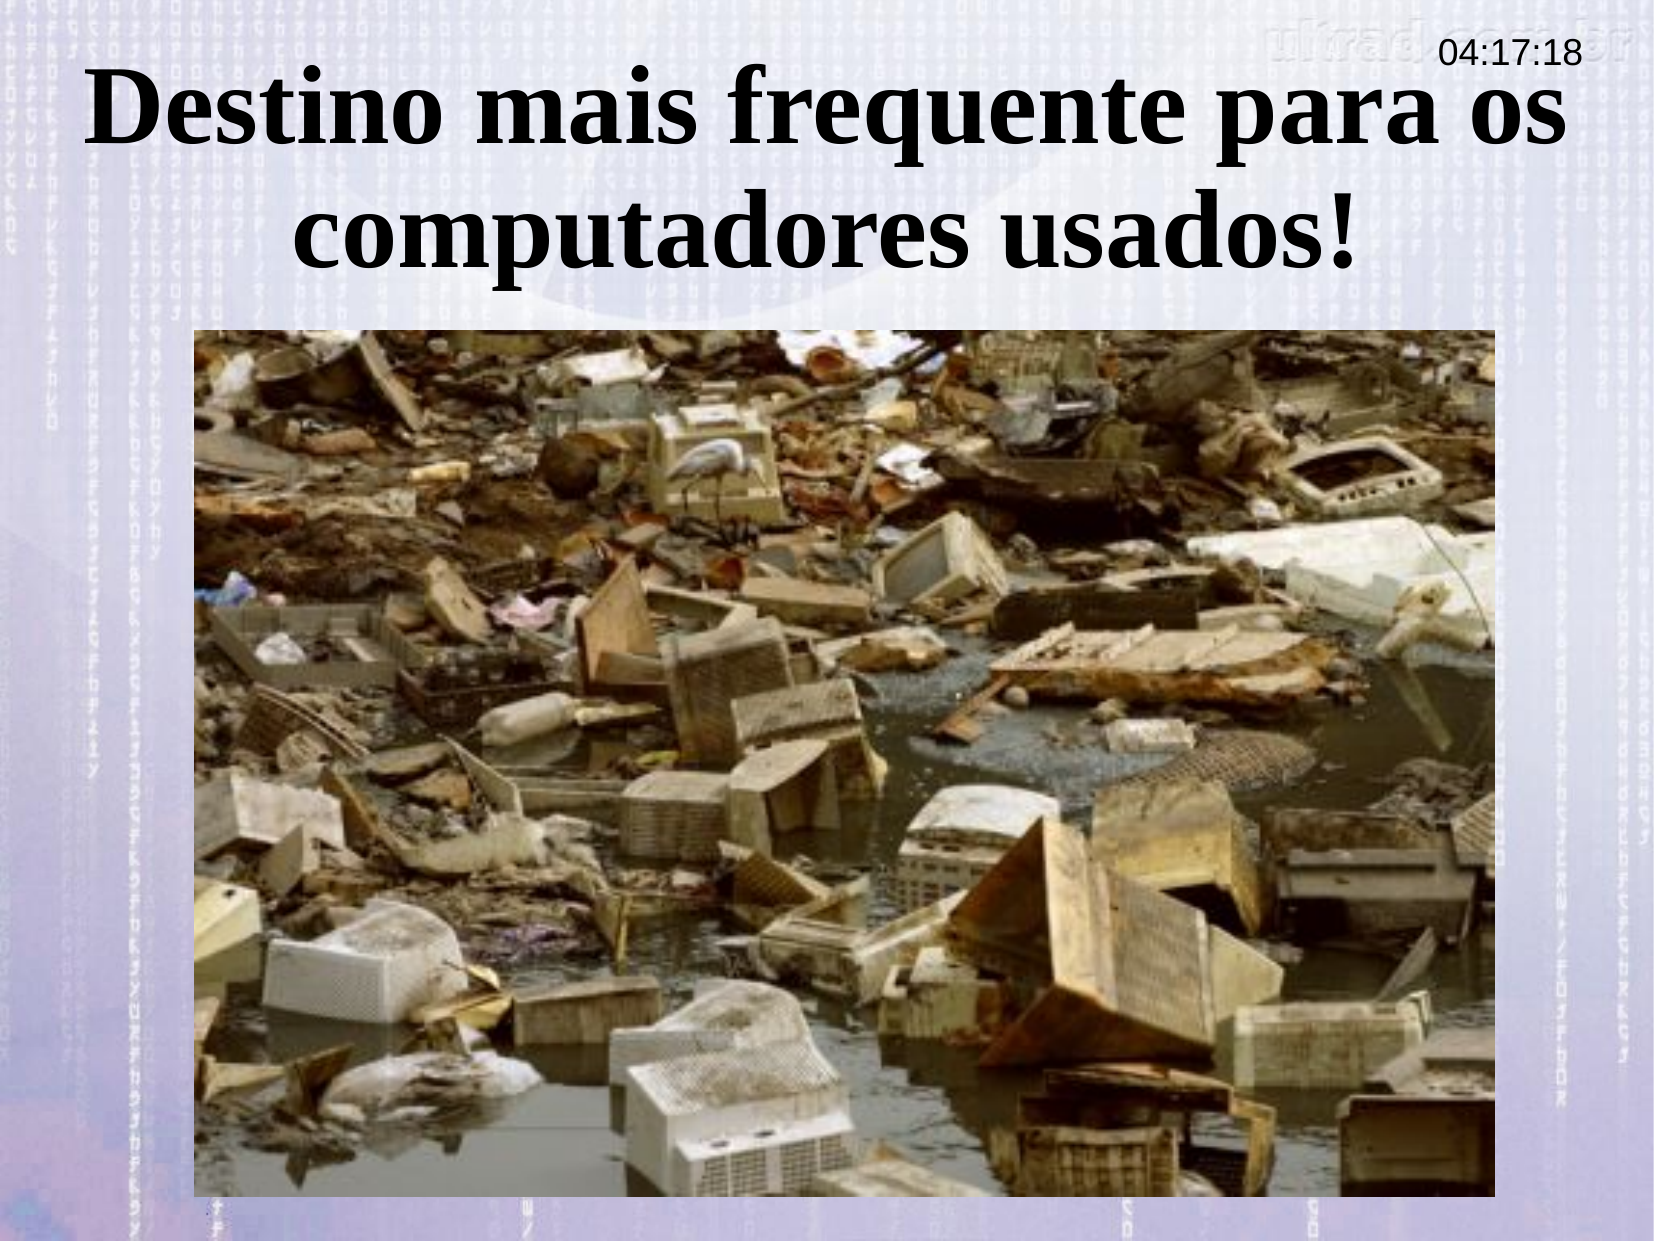

03:10:26
Destino mais frequente para os computadores usados!